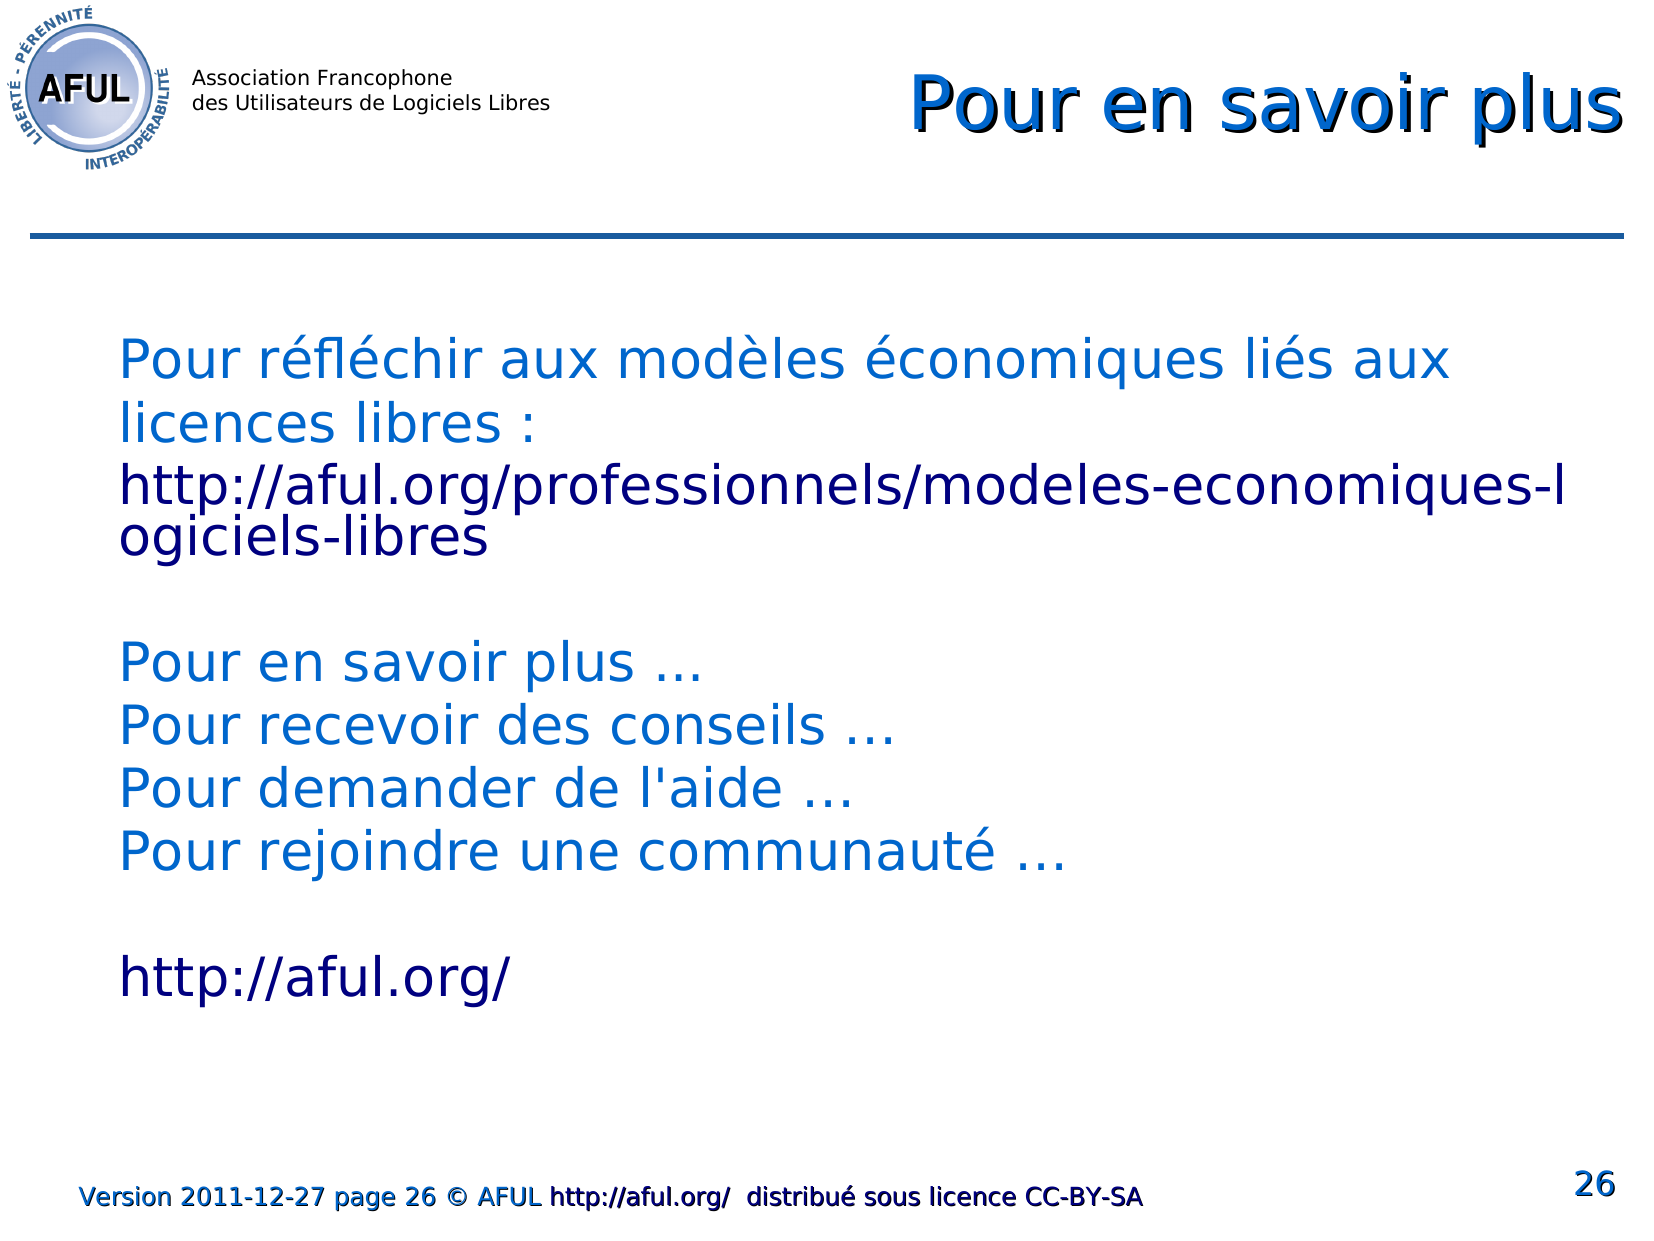

# Pour en savoir plus
Pour réfléchir aux modèles économiques liés aux licences libres :
http://aful.org/professionnels/modeles-economiques-logiciels-libres
Pour en savoir plus ...
Pour recevoir des conseils …
Pour demander de l'aide …
Pour rejoindre une communauté …
http://aful.org/